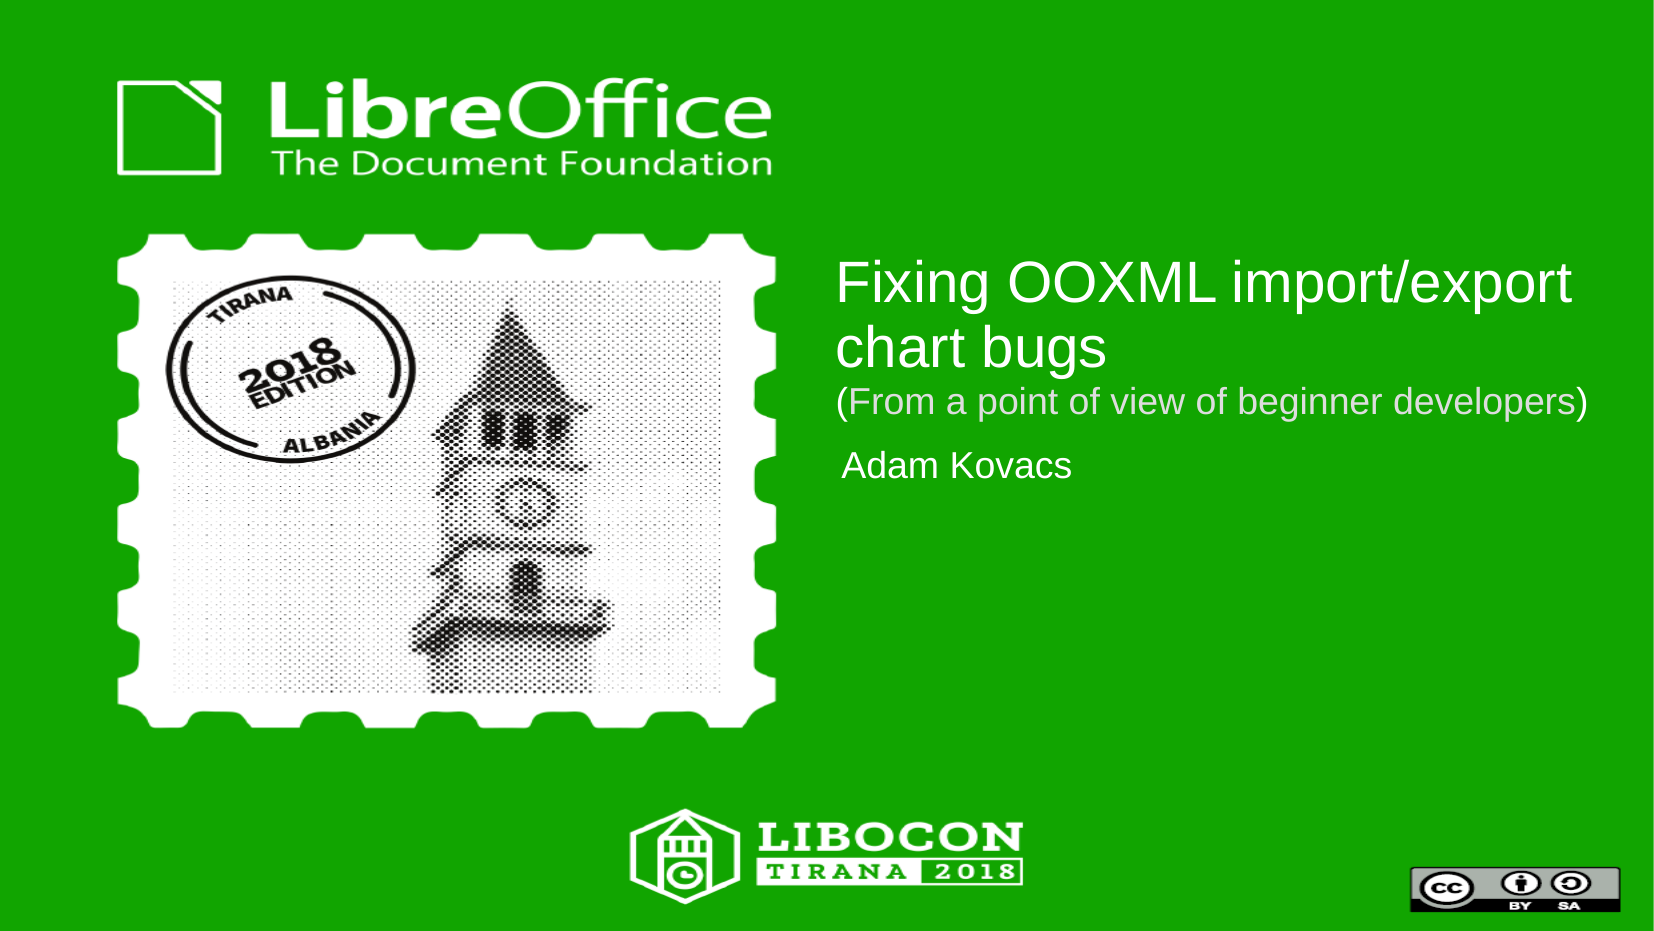

Fixing OOXML import/export chart bugs
(From a point of view of beginner developers)
Adam Kovacs